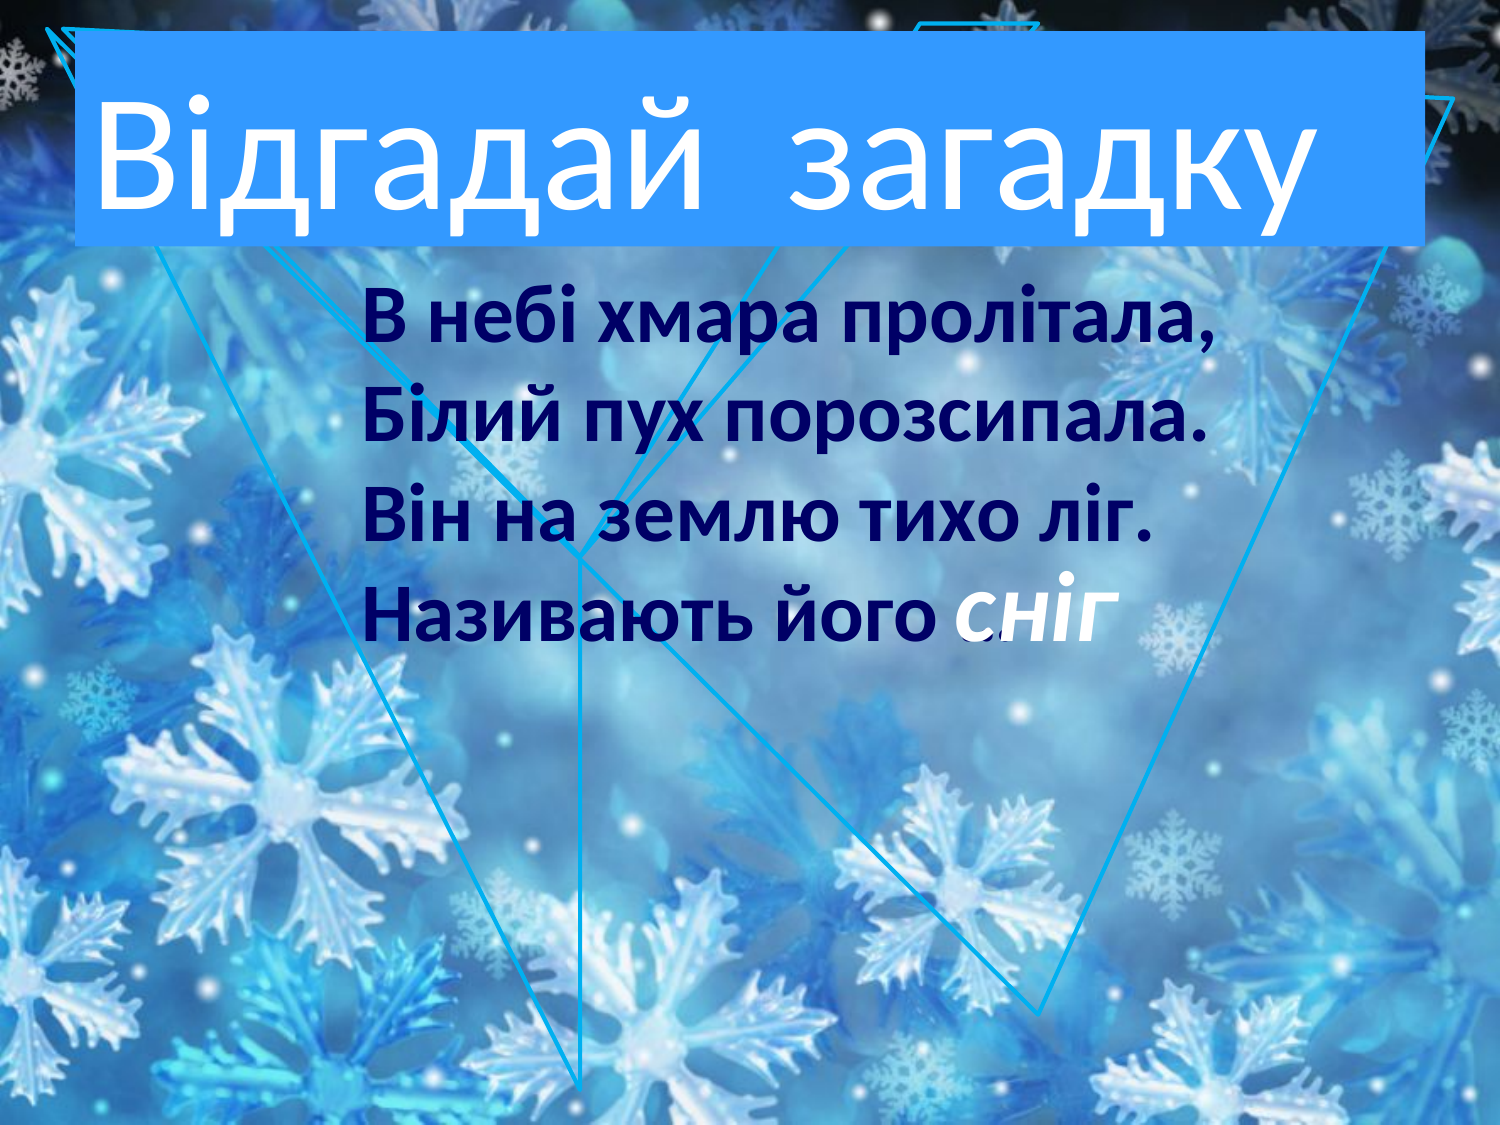

# Відгадай загадку
В небі хмара пролітала,
Білий пух порозсипала.
Він на землю тихо ліг.
Називають його …
сніг